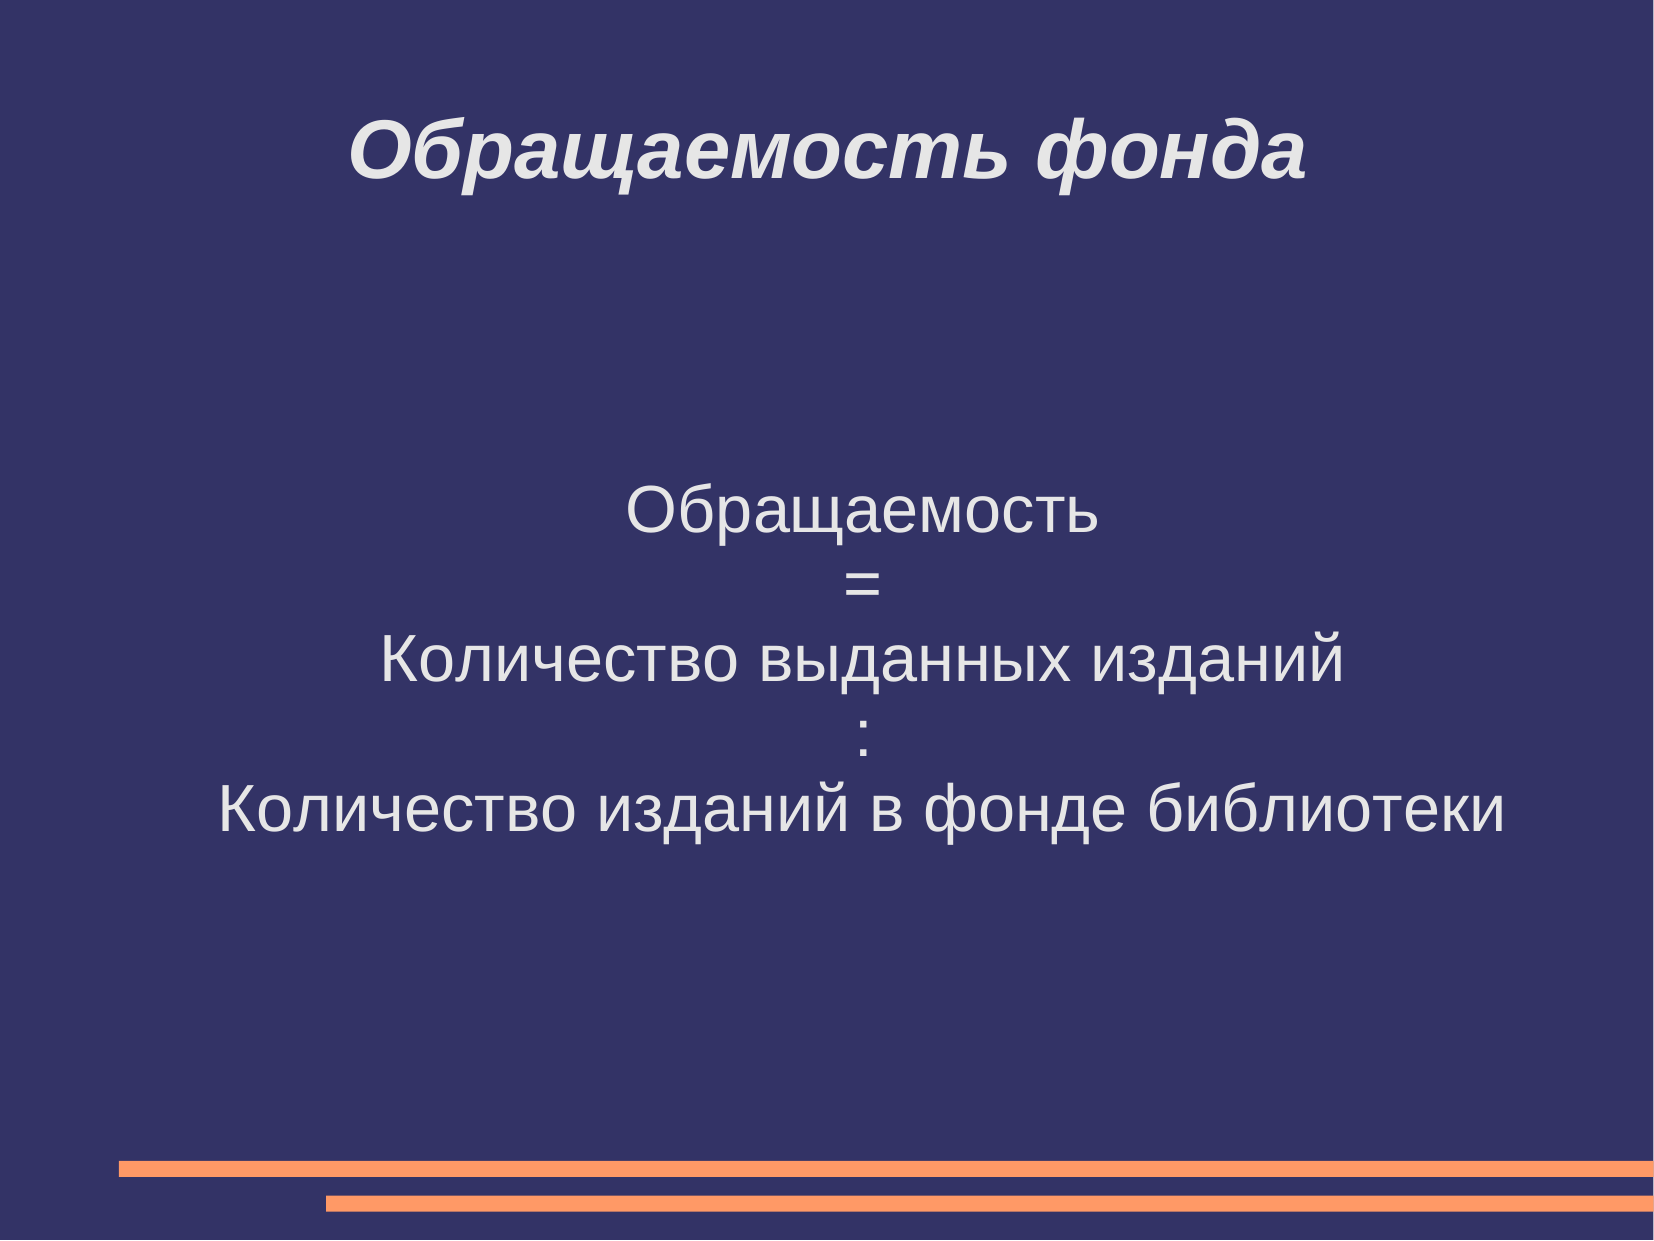

# Обращаемость фонда
Обращаемость
=
Количество выданных изданий
:
Количество изданий в фонде библиотеки